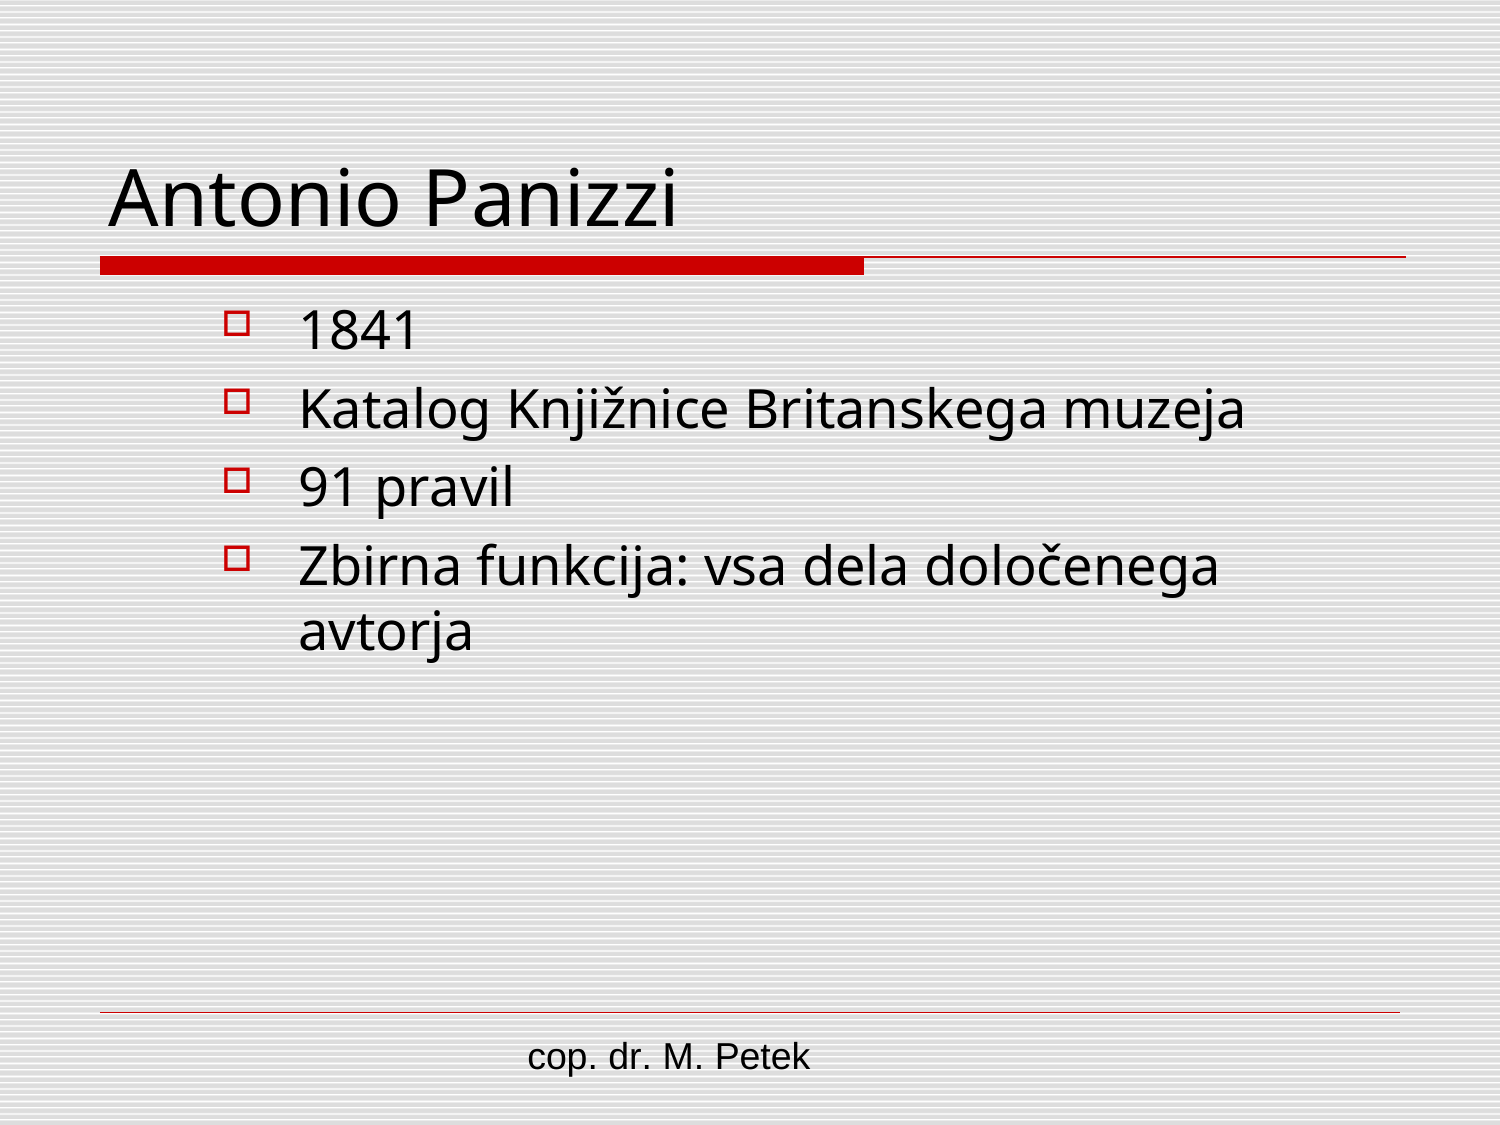

# Antonio Panizzi
1841
Katalog Knjižnice Britanskega muzeja
91 pravil
Zbirna funkcija: vsa dela določenega avtorja
cop. dr. M. Petek